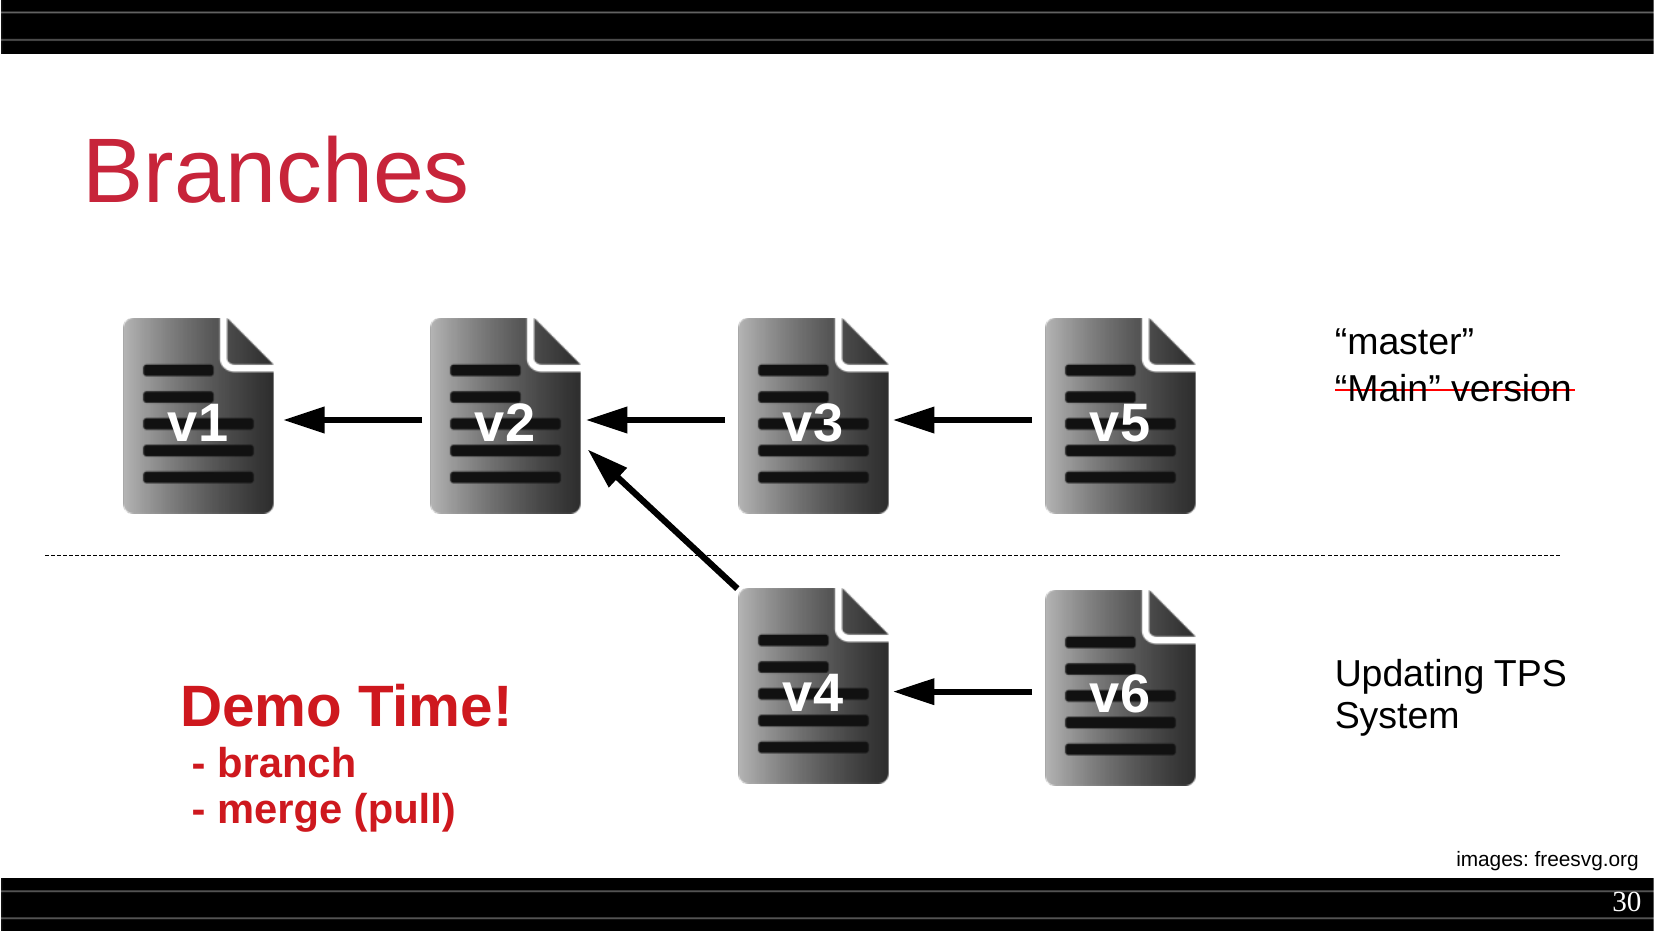

# Branches
“master”
v1
v2
v3
v5
“Main” version
Updating TPS
System
v4
v6
Demo Time!
 - branch
 - merge (pull)
images: freesvg.org